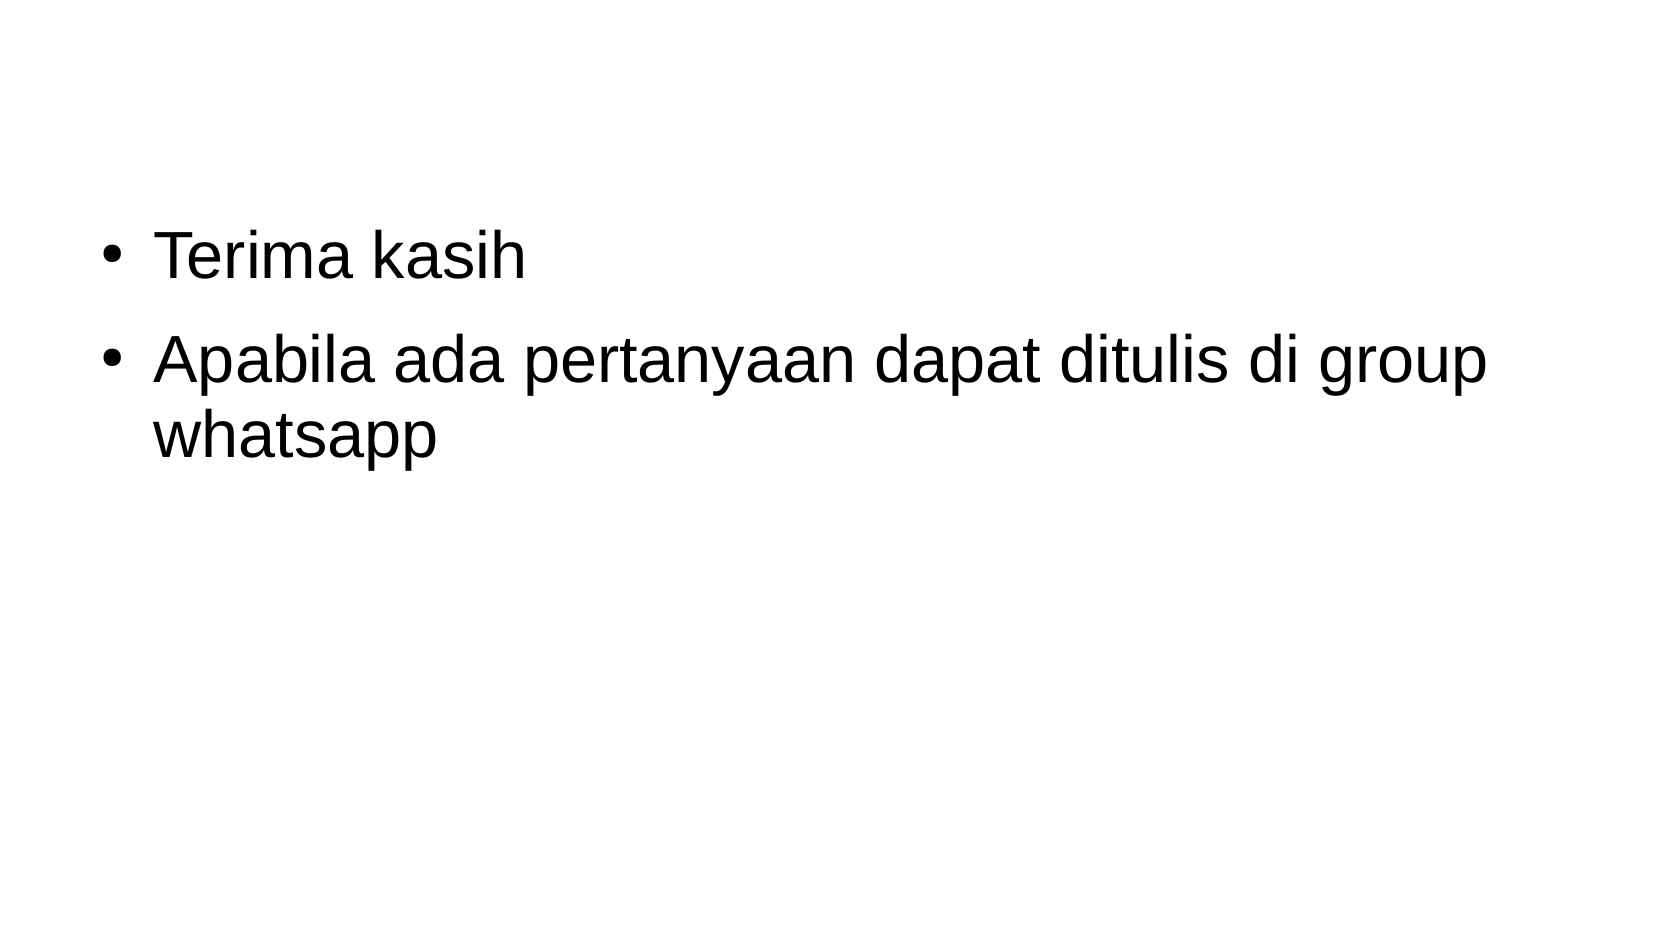

#
Terima kasih
Apabila ada pertanyaan dapat ditulis di group whatsapp